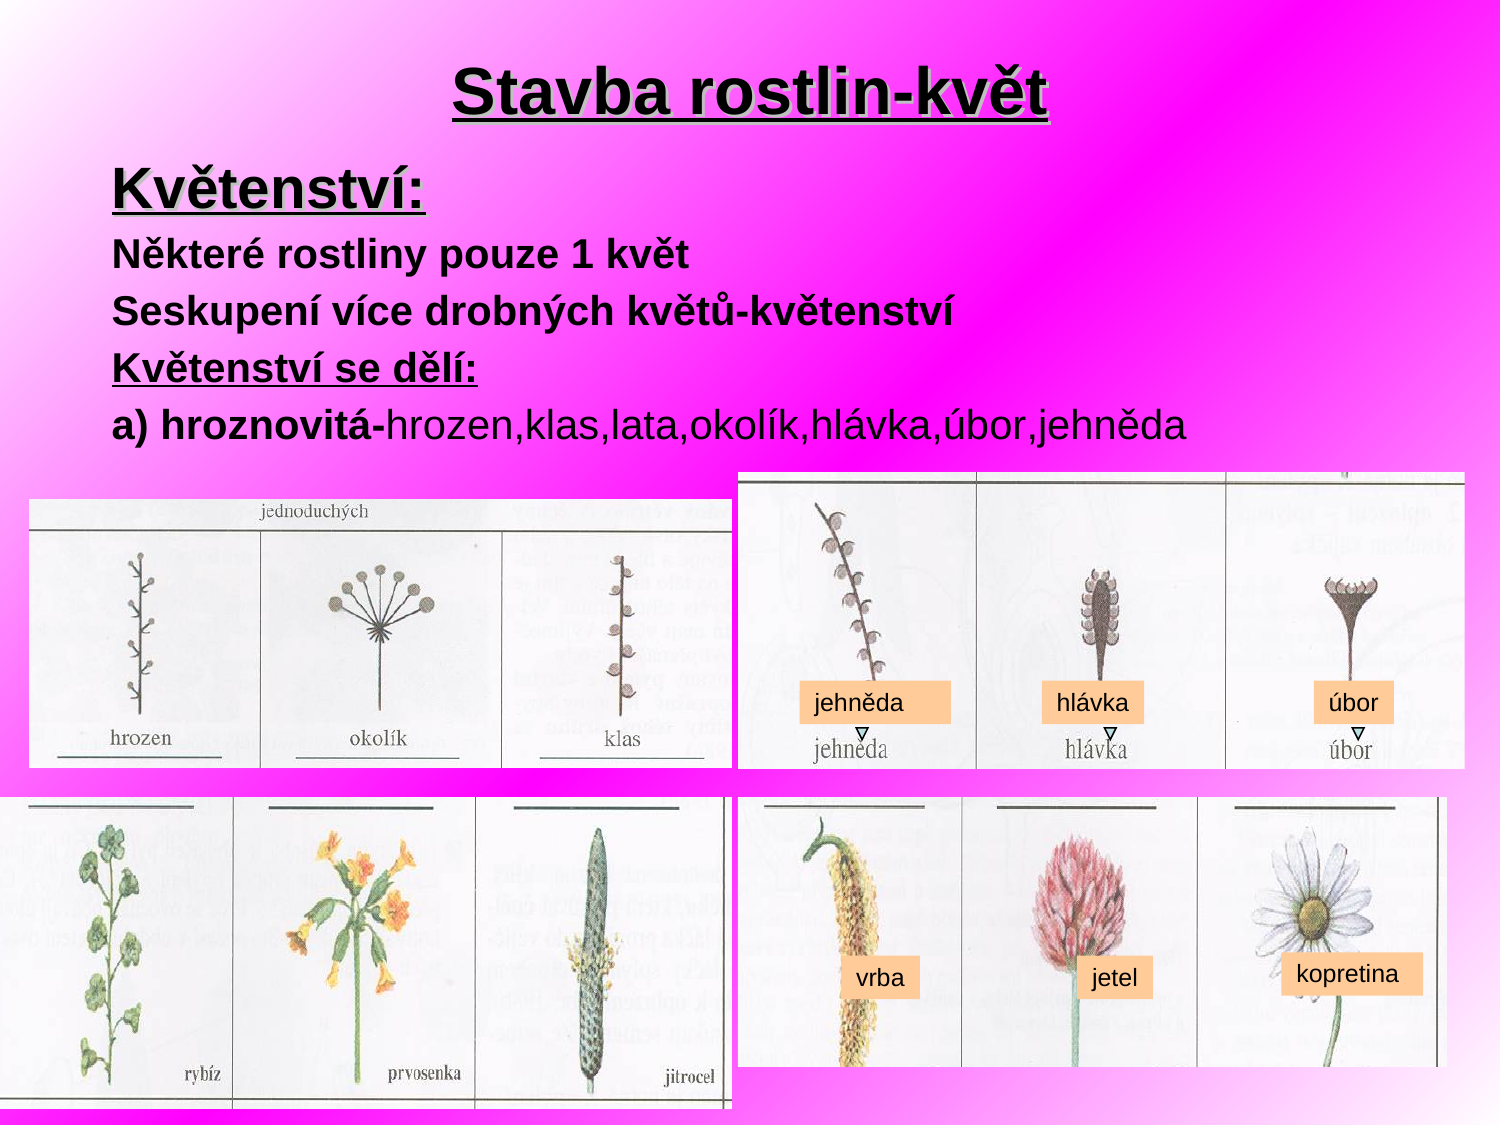

# Stavba rostlin-květ
Květenství:
Některé rostliny pouze 1 květ
Seskupení více drobných květů-květenství
Květenství se dělí:
a) hroznovitá-hrozen,klas,lata,okolík,hlávka,úbor,jehněda
jehněda
hlávka
úbor
kopretina
vrba
jetel